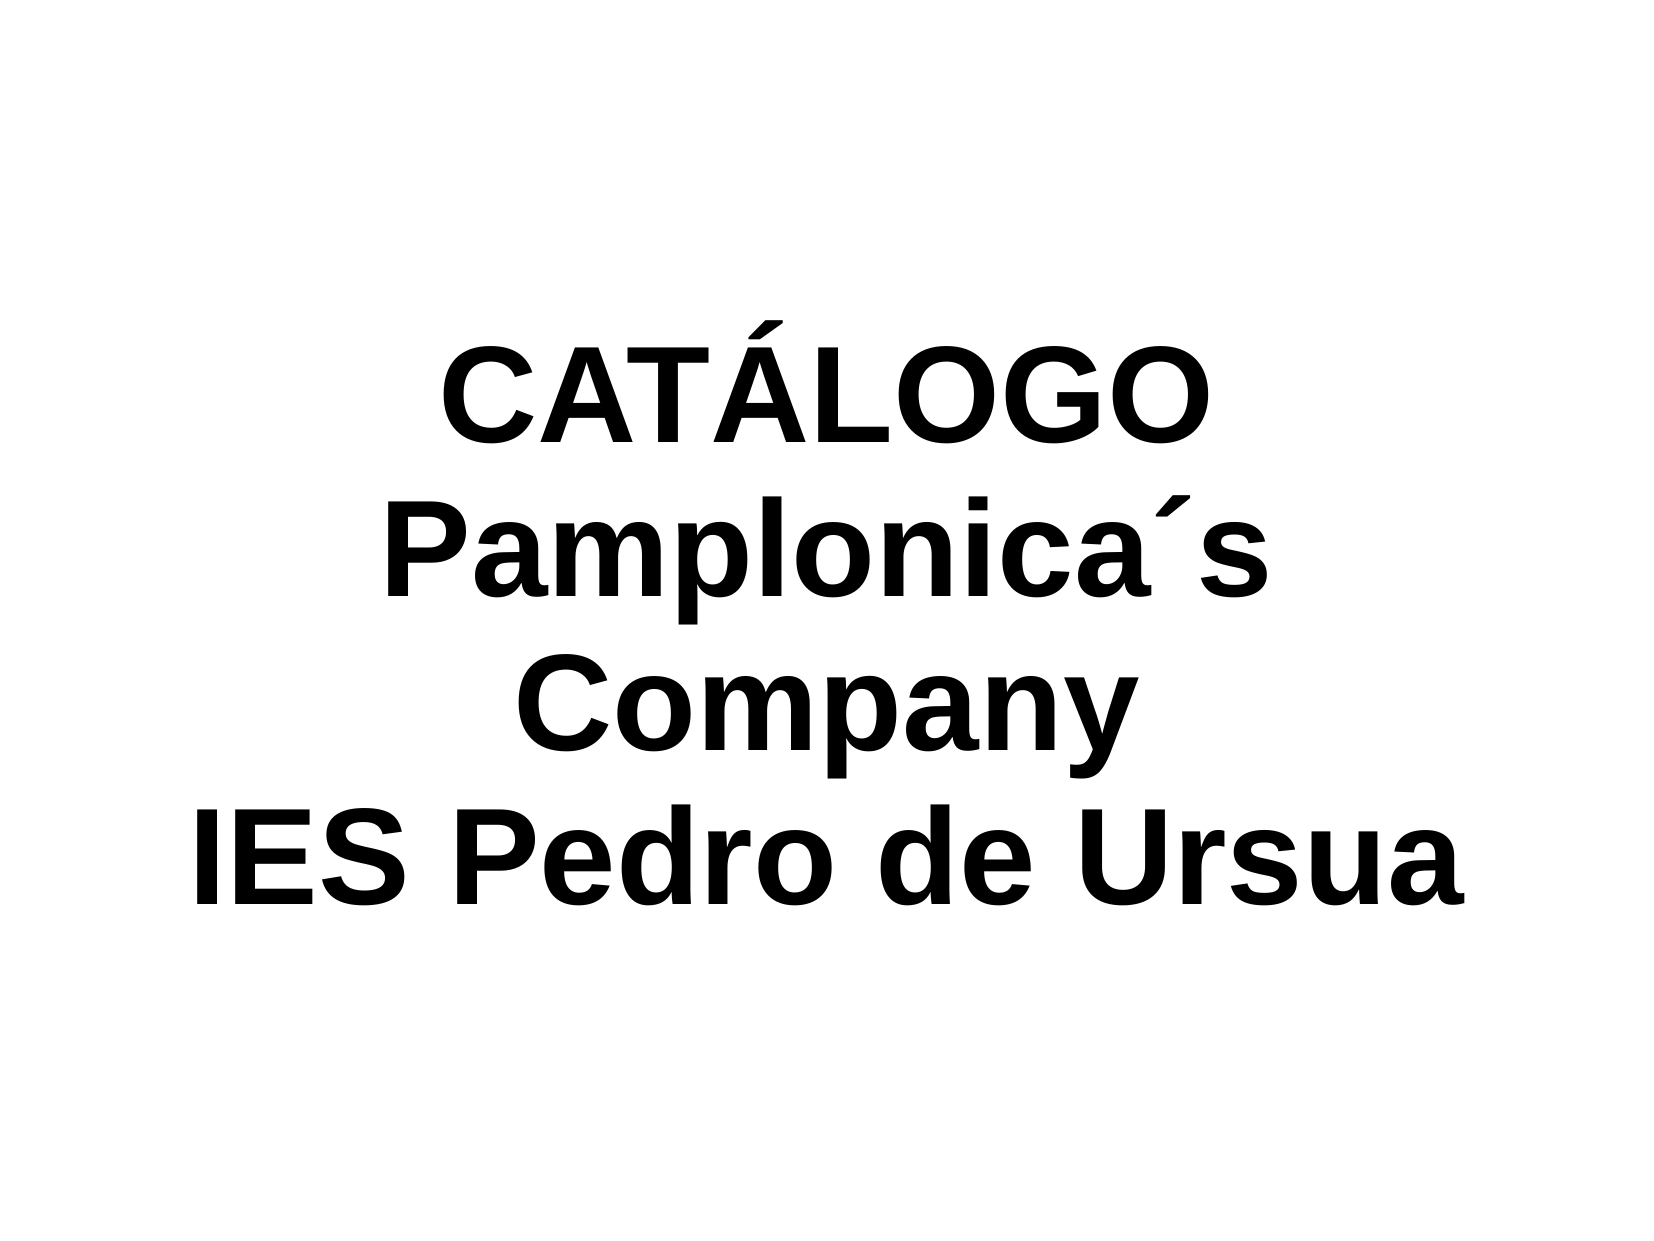

# CATÁLOGO
Pamplonica´s Company
IES Pedro de Ursua